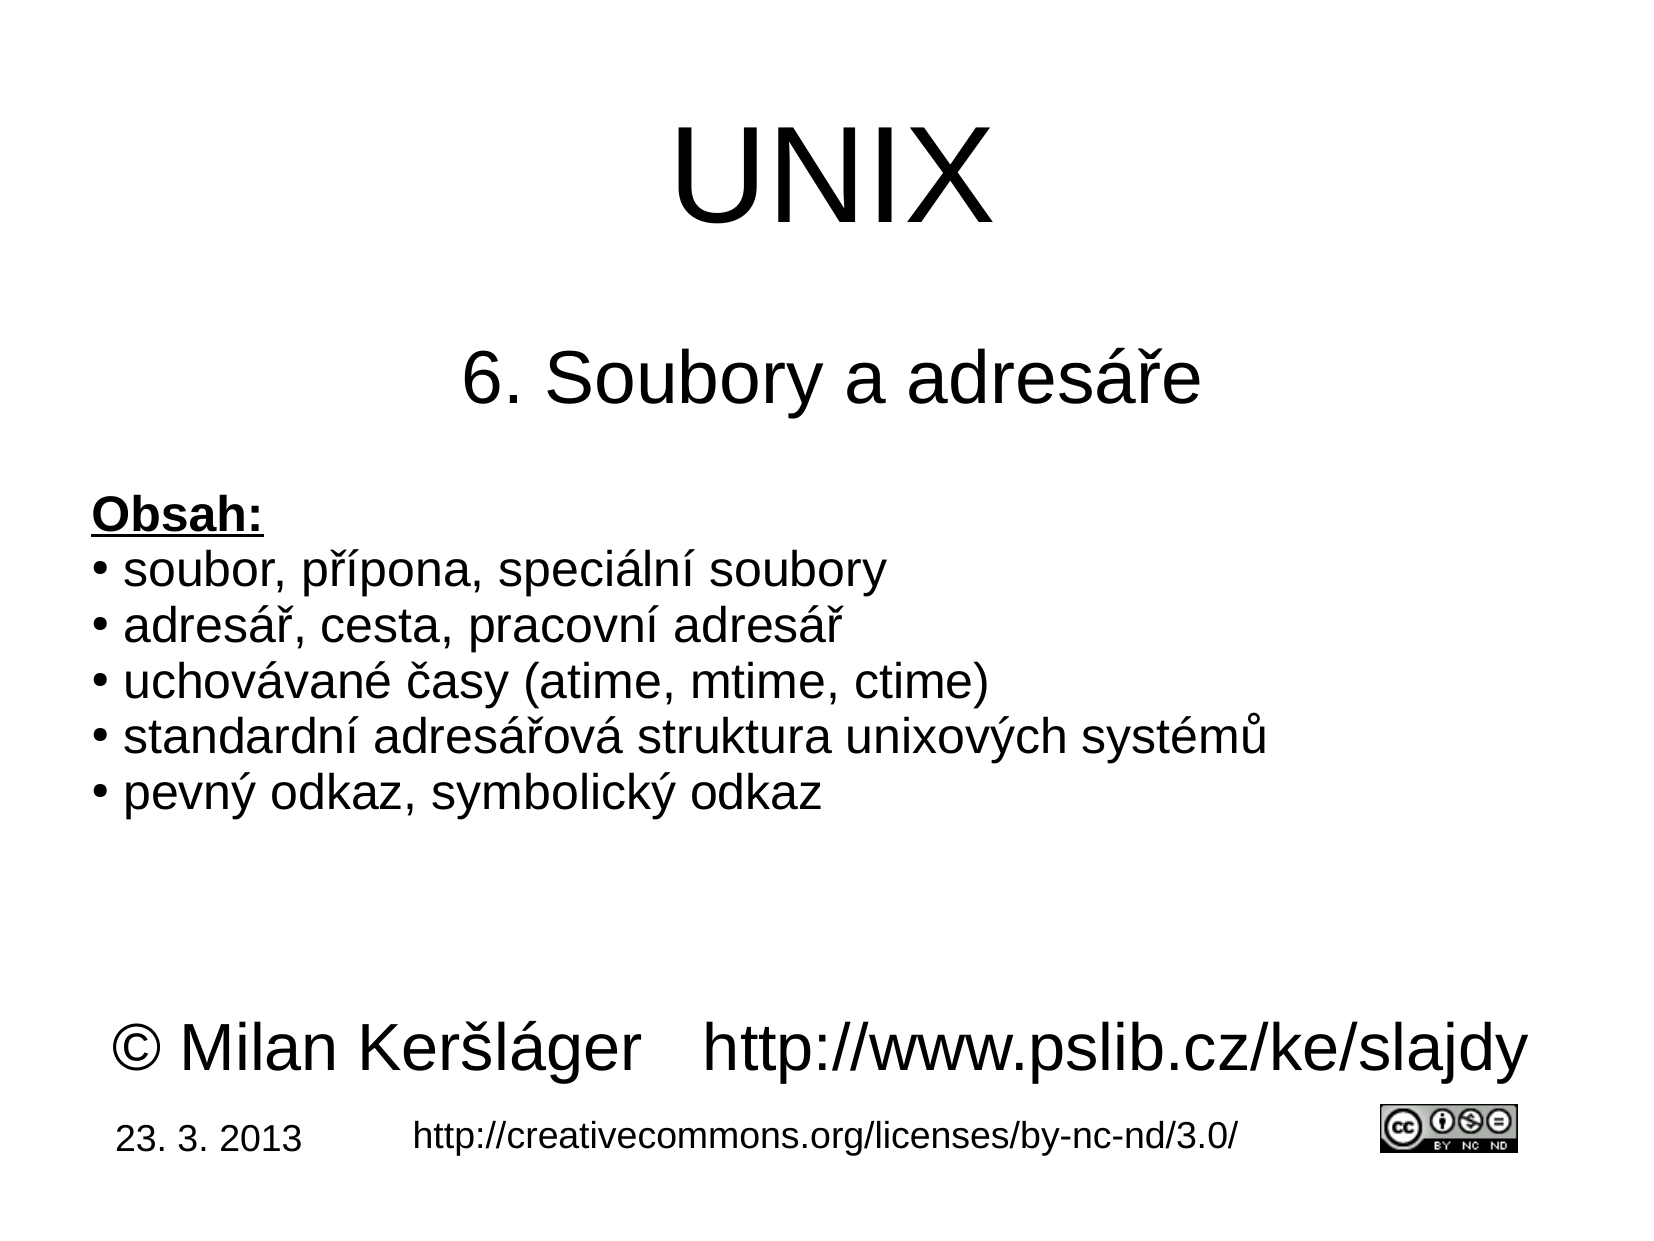

# UNIX 6. Soubory a adresáře
Obsah:
 soubor, přípona, speciální soubory
 adresář, cesta, pracovní adresář
 uchovávané časy (atime, mtime, ctime)
 standardní adresářová struktura unixových systémů
 pevný odkaz, symbolický odkaz
© Milan Keršláger	http://www.pslib.cz/ke/slajdy
http://creativecommons.org/licenses/by-nc-nd/3.0/
23. 3. 2013